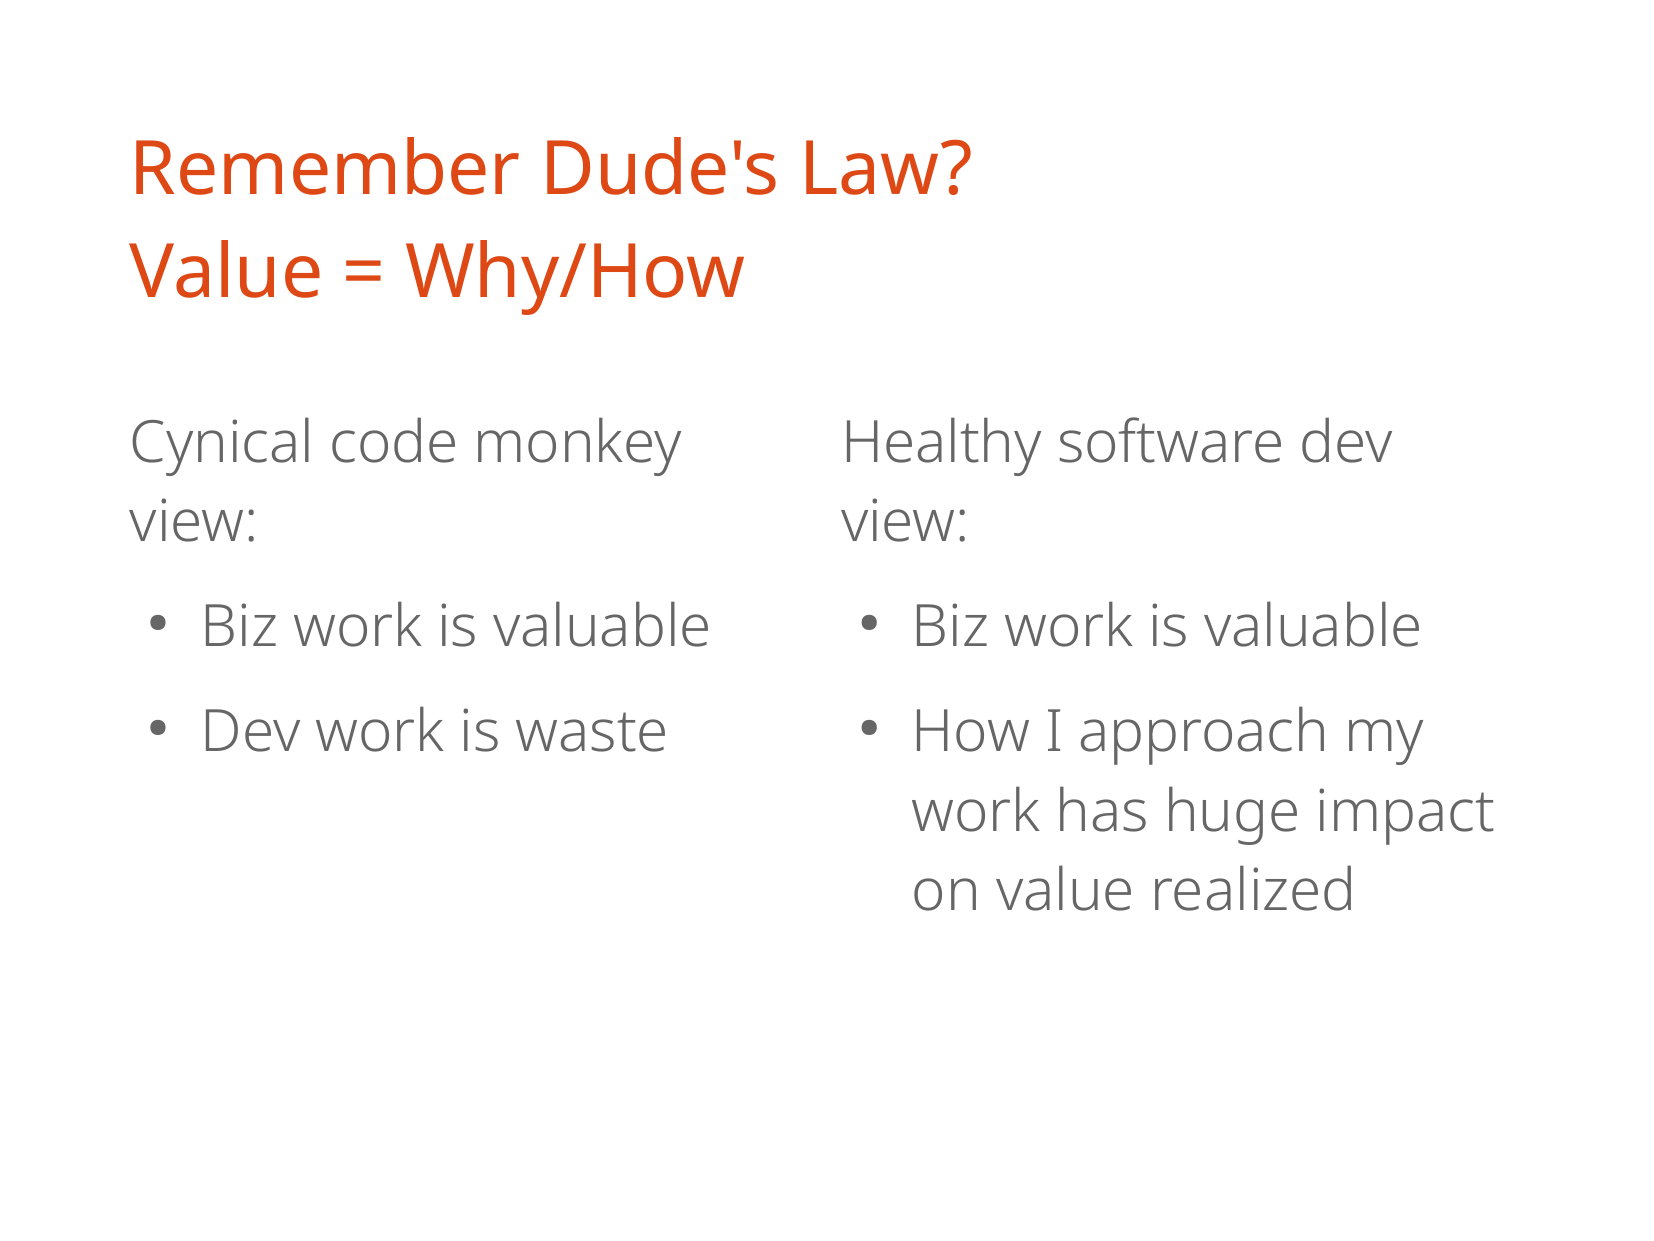

# Remember Dude's Law? Value = Why/How
Cynical code monkey view:
Biz work is valuable
Dev work is waste
Healthy software dev view:
Biz work is valuable
How I approach my work has huge impact on value realized